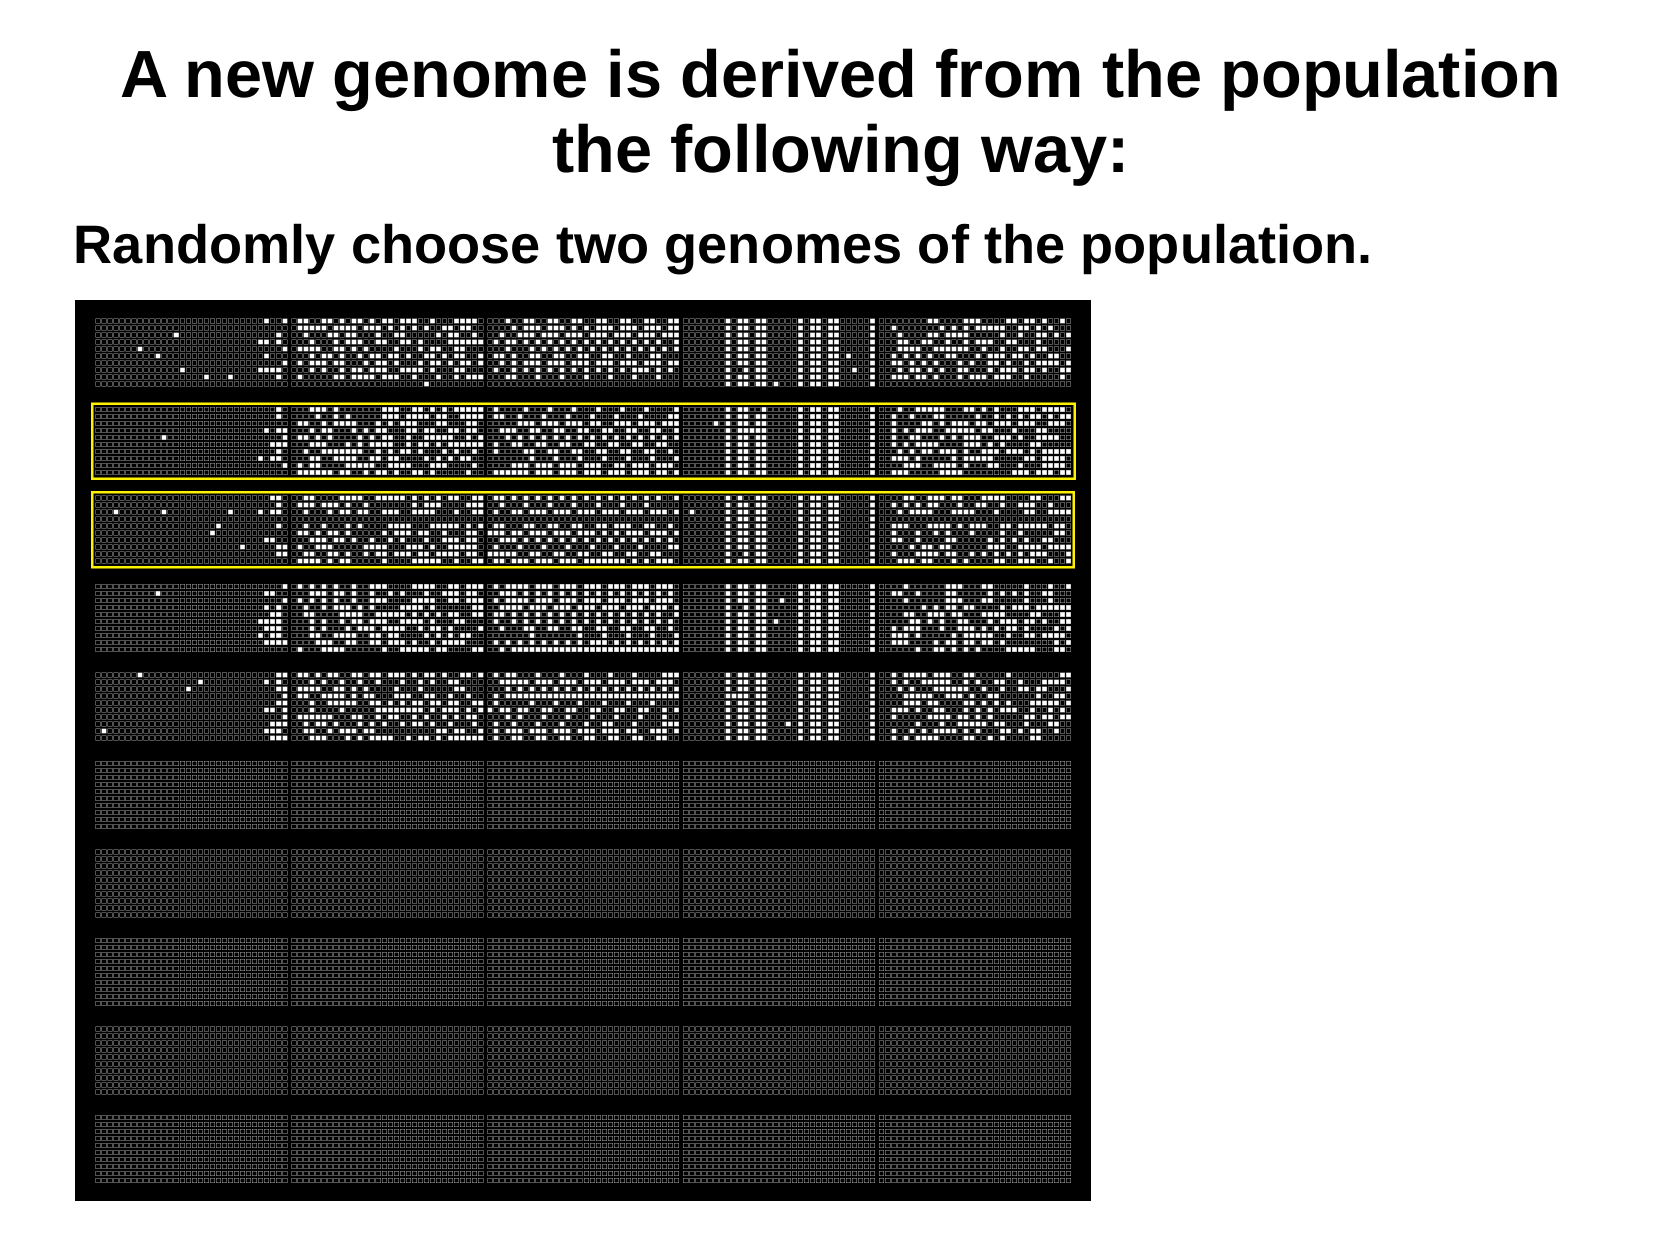

A new genome is derived from the population
the following way:
Randomly choose two genomes of the population.